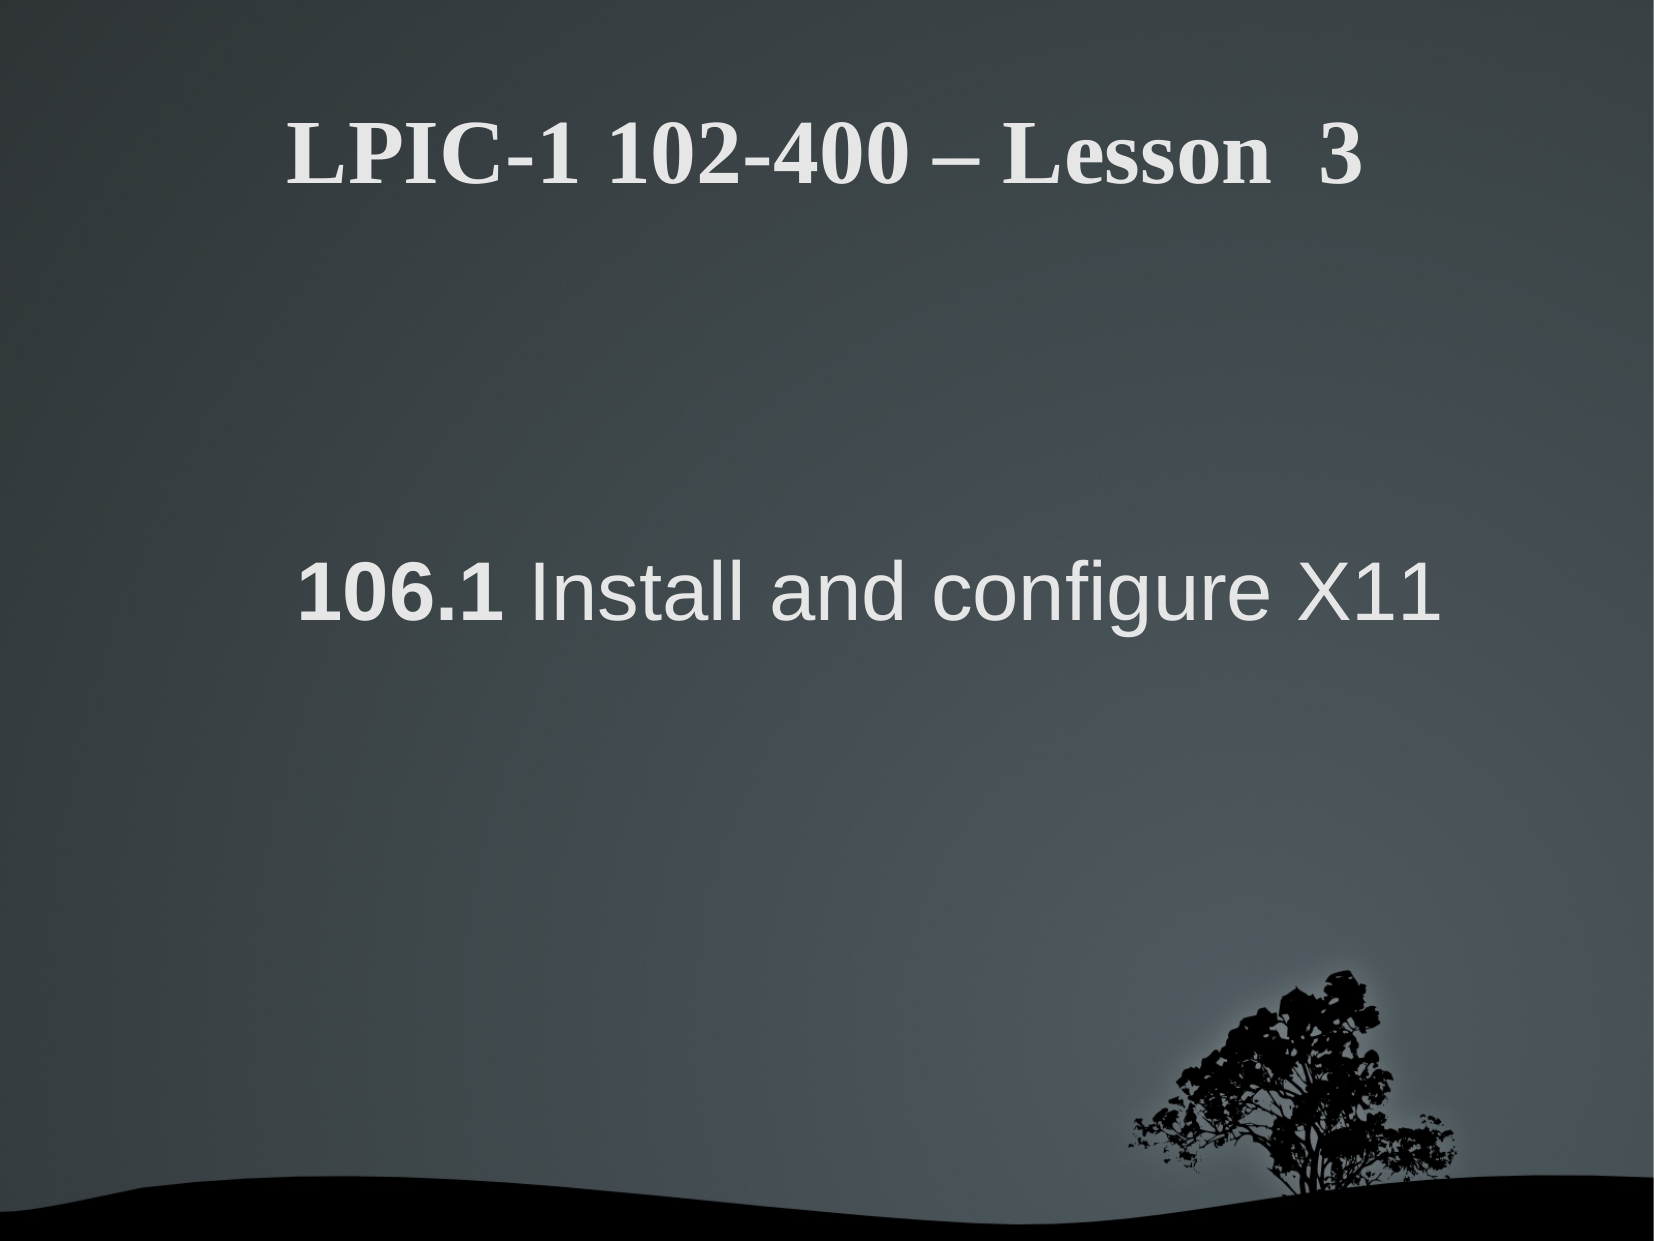

# LPIC-1 102-400 – Lesson 3
106.1 Install and configure X11